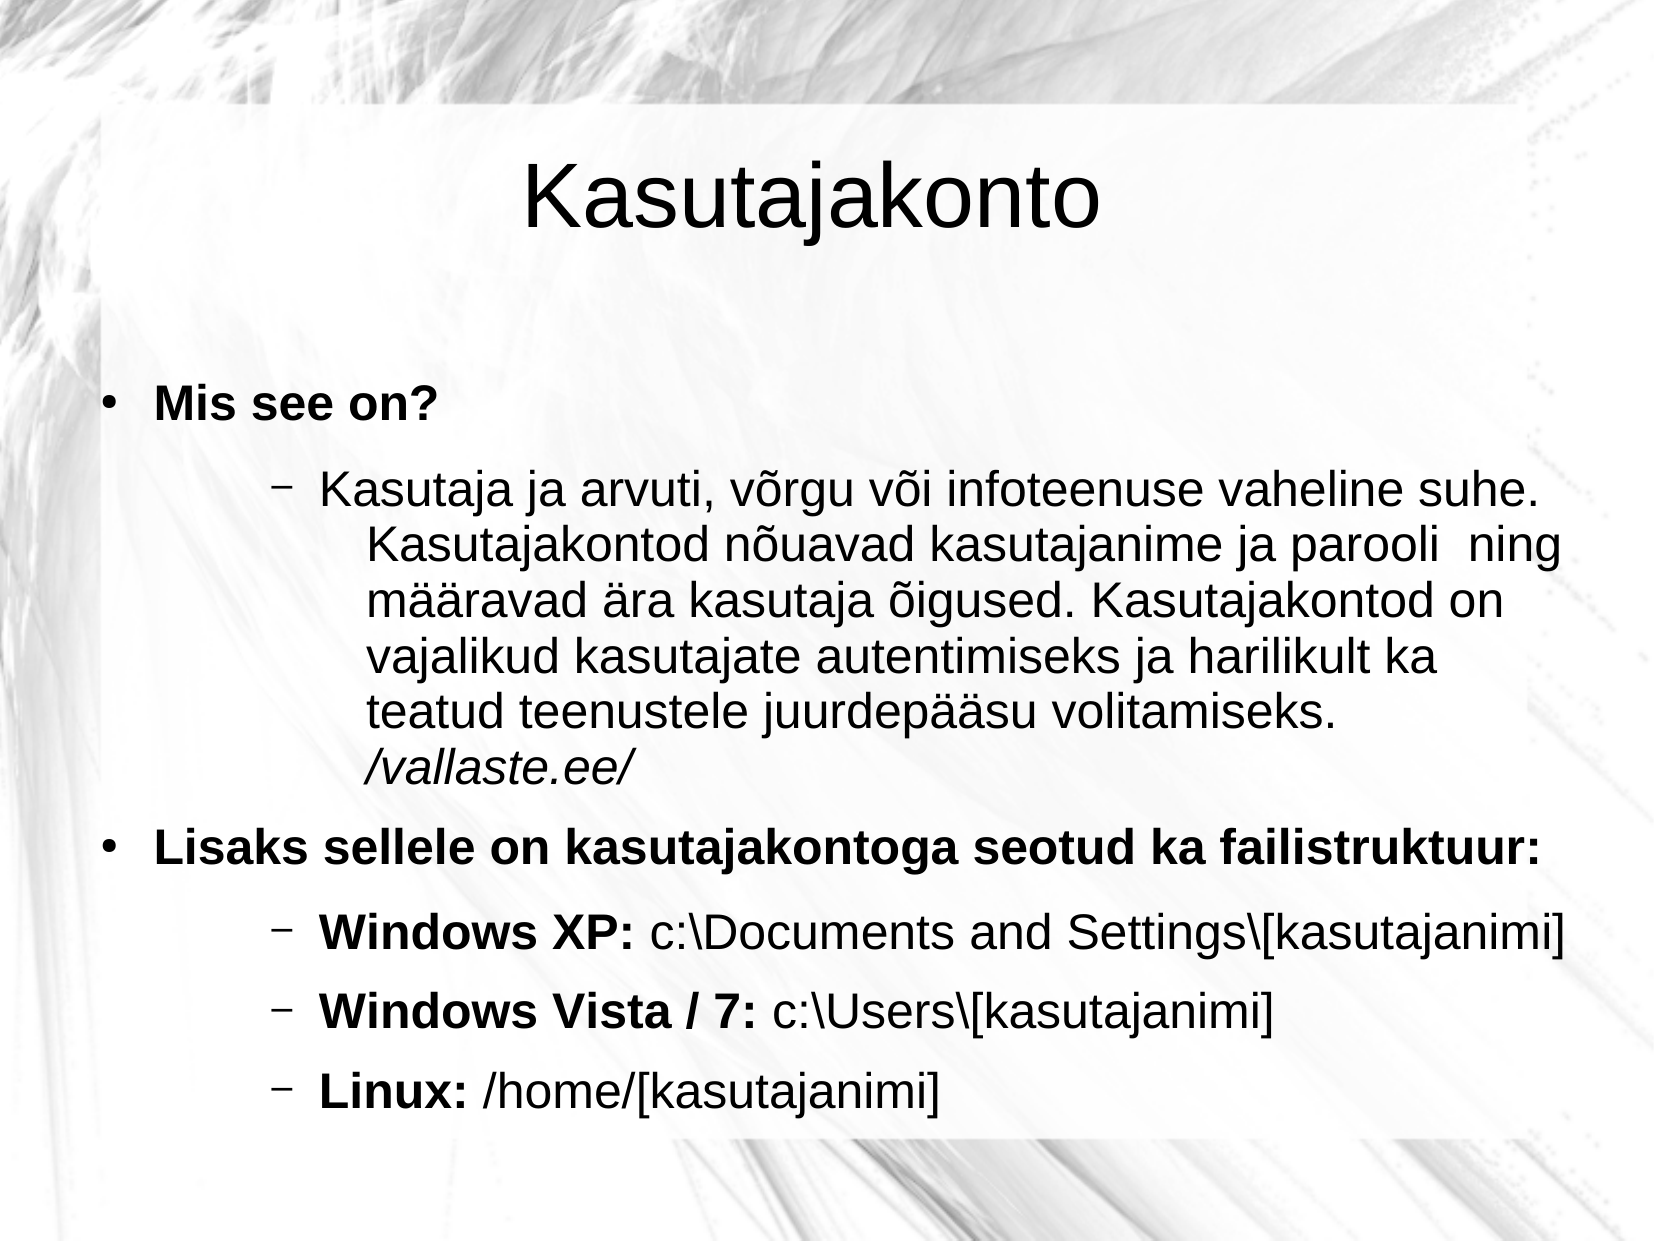

# Kasutajakonto
Mis see on?
Kasutaja ja arvuti, võrgu või infoteenuse vaheline suhe. Kasutajakontod nõuavad kasutajanime ja parooli ning määravad ära kasutaja õigused. Kasutajakontod on vajalikud kasutajate autentimiseks ja harilikult ka teatud teenustele juurdepääsu volitamiseks. /vallaste.ee/
Lisaks sellele on kasutajakontoga seotud ka failistruktuur:
Windows XP: c:\Documents and Settings\[kasutajanimi]
Windows Vista / 7: c:\Users\[kasutajanimi]
Linux: /home/[kasutajanimi]